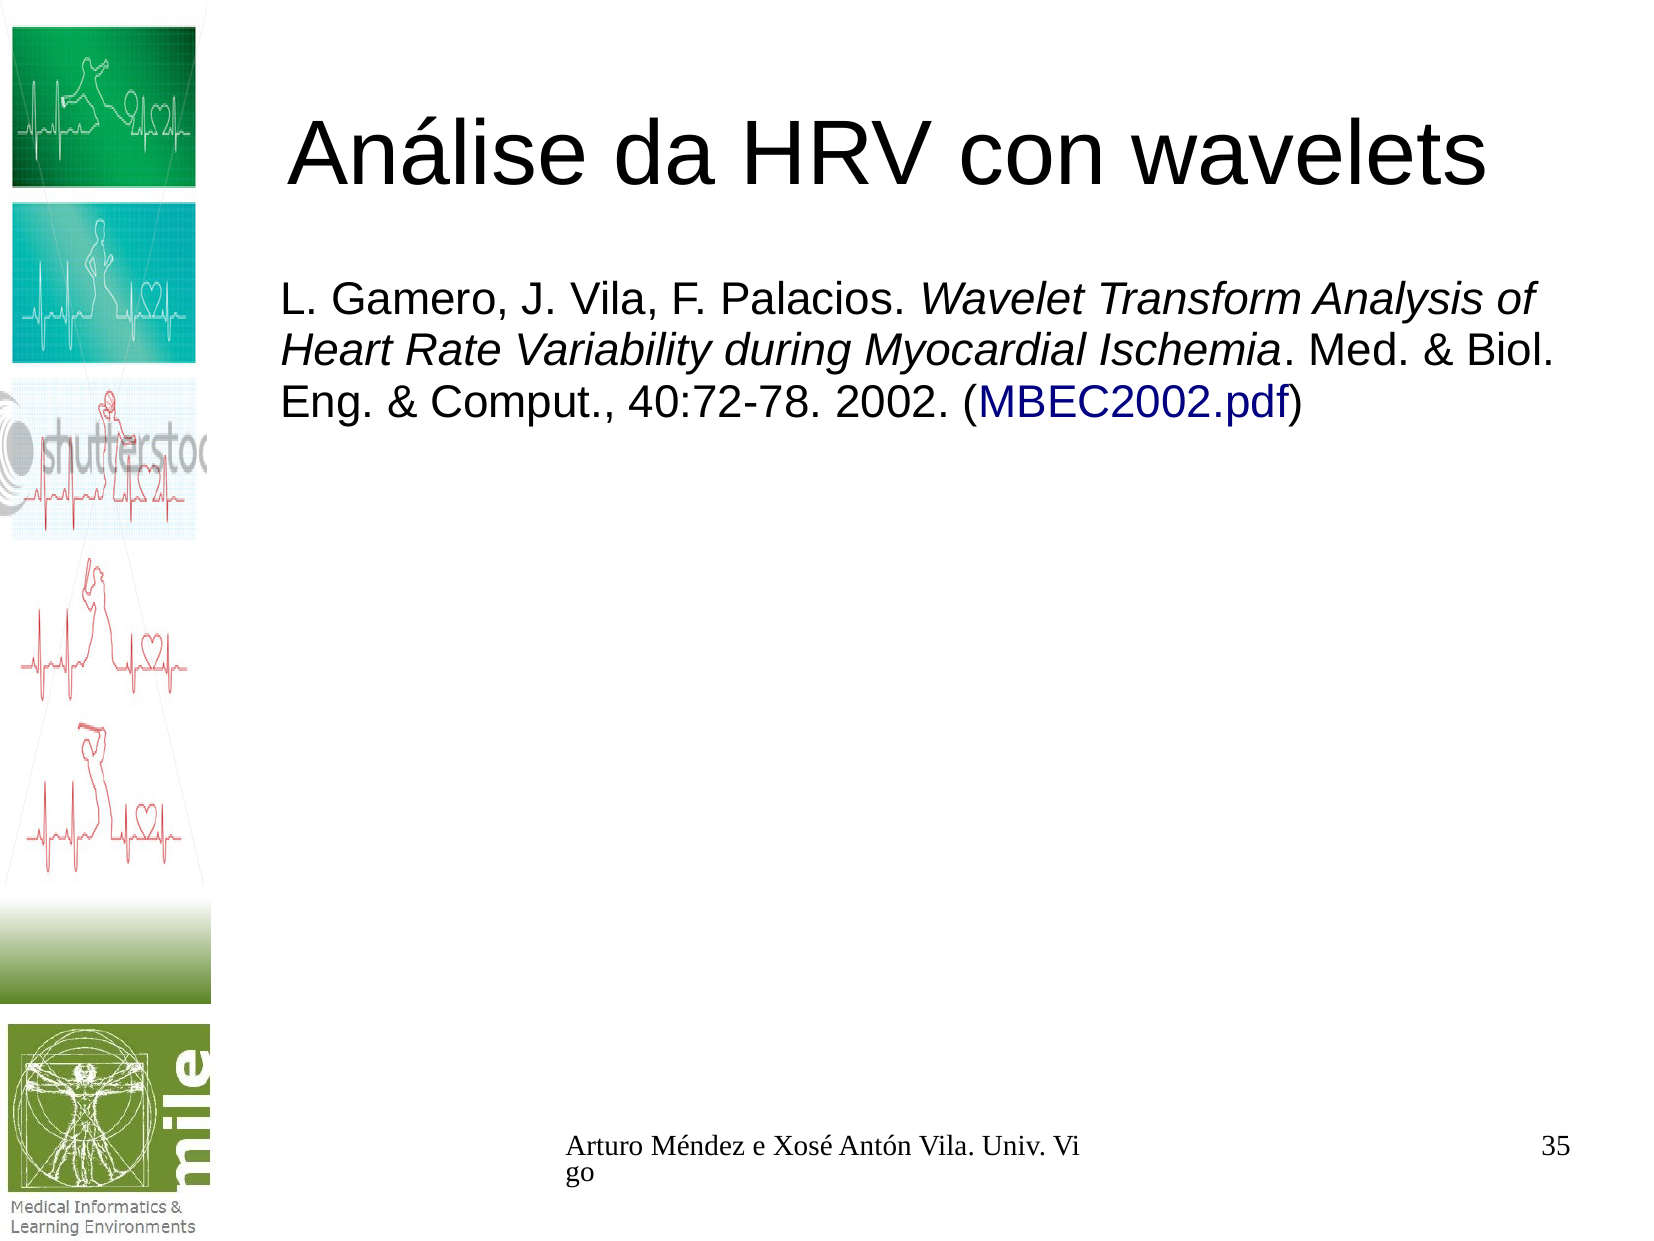

# Análise da HRV con wavelets
L. Gamero, J. Vila, F. Palacios. Wavelet Transform Analysis of Heart Rate Variability during Myocardial Ischemia. Med. & Biol. Eng. & Comput., 40:72-78. 2002. (MBEC2002.pdf)
Arturo Méndez e Xosé Antón Vila. Univ. Vigo
35